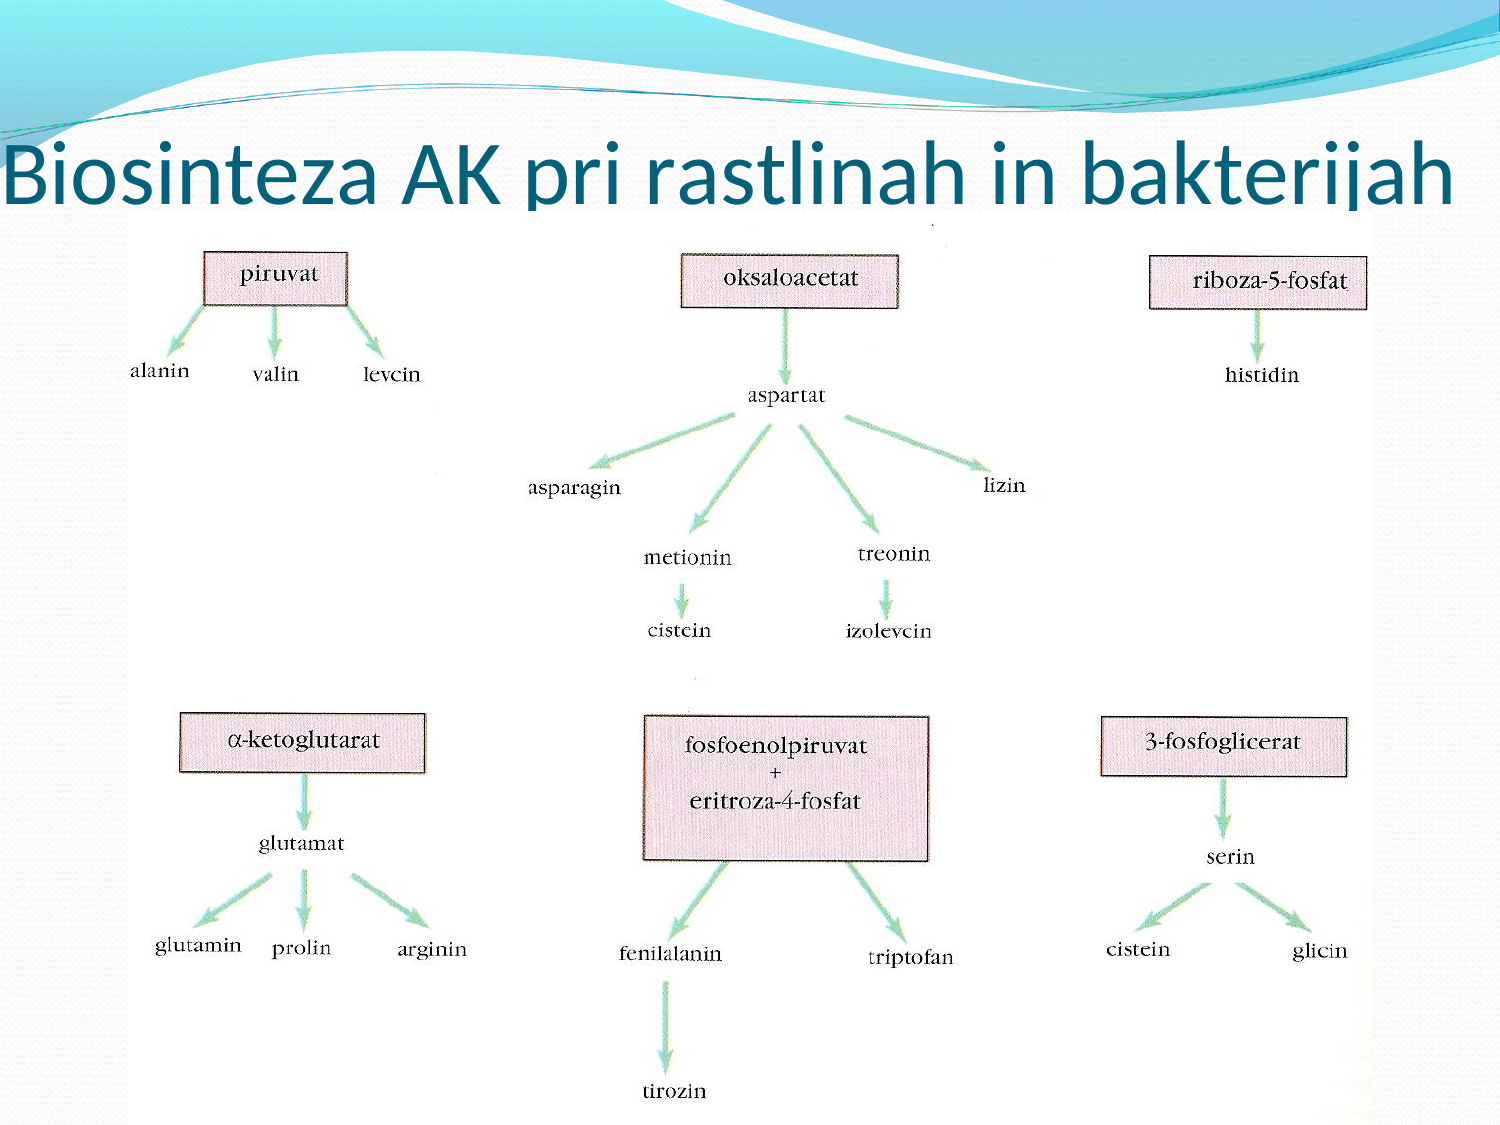

# Biosinteza AK pri rastlinah in bakterijah